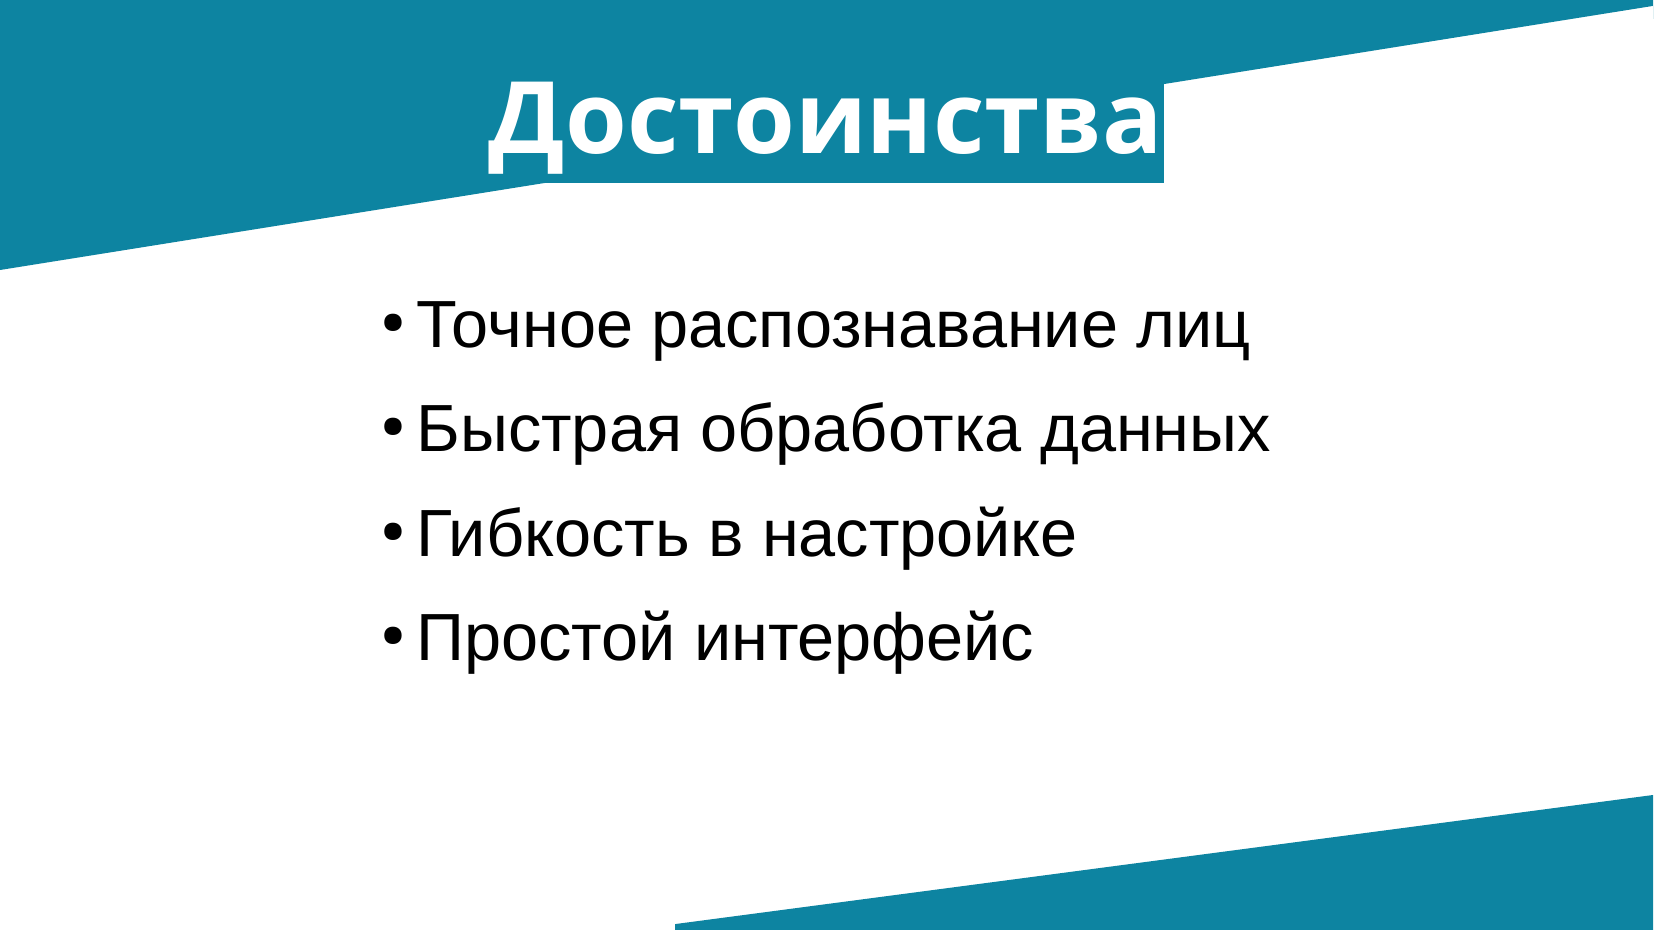

# Достоинства
Точное распознавание лиц
Быстрая обработка данных
Гибкость в настройке
Простой интерфейс